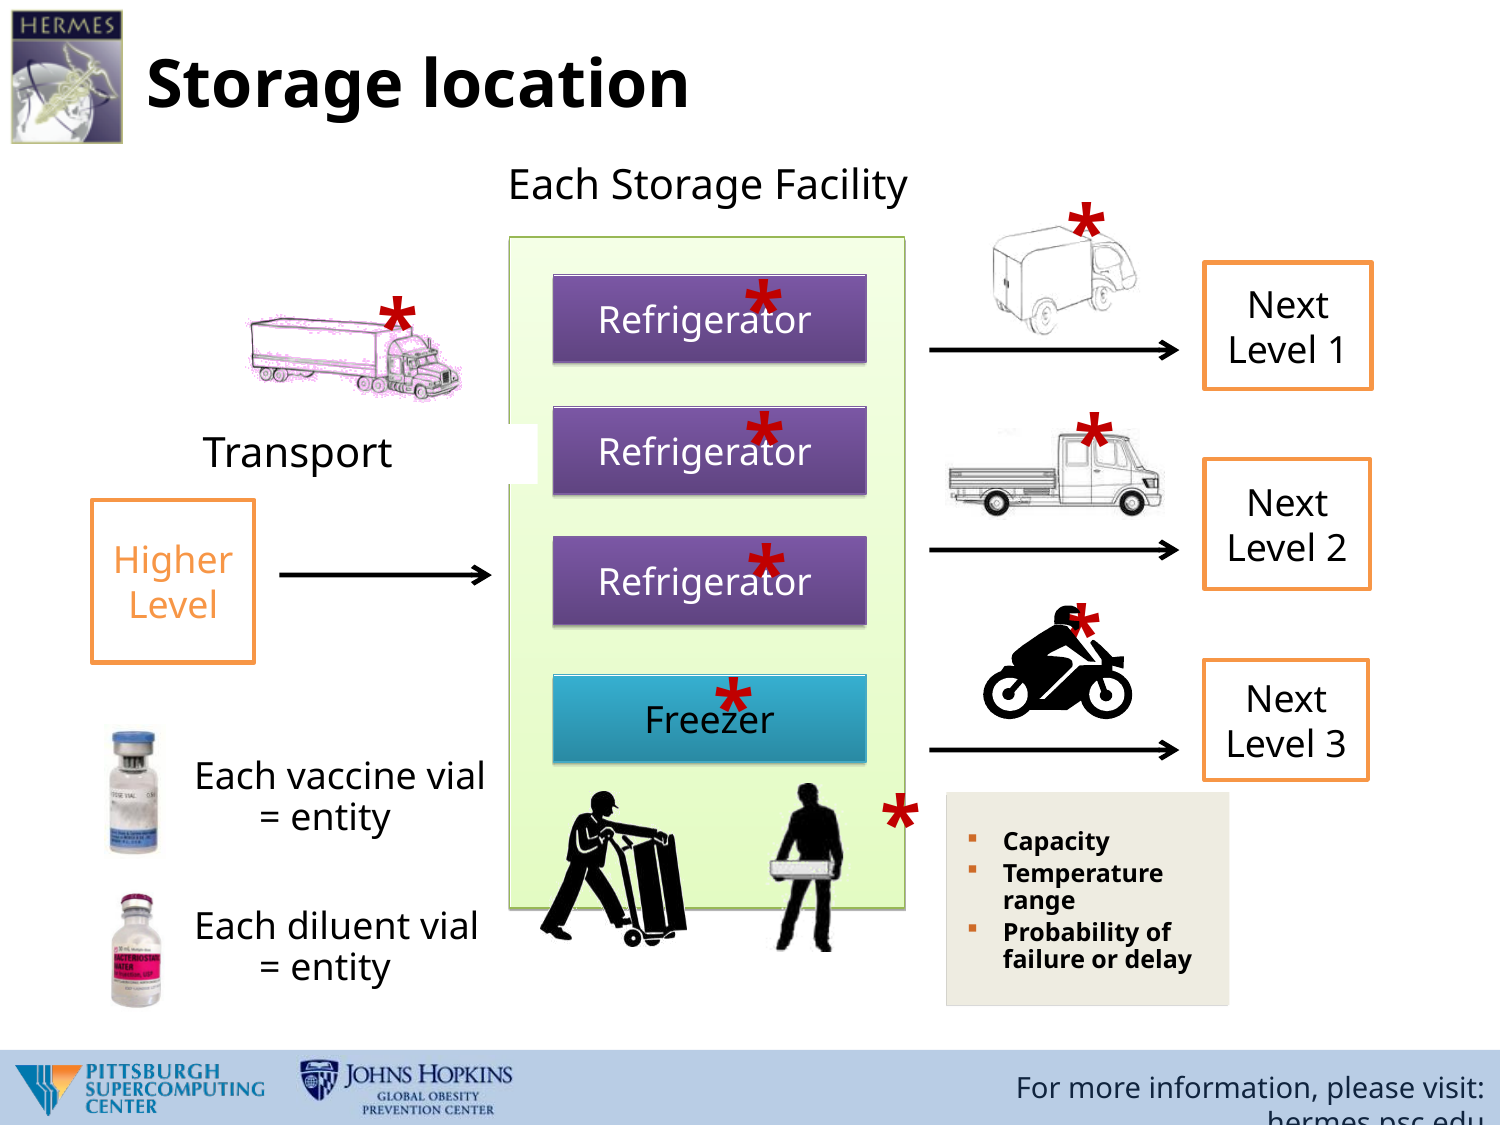

# Storage location
Each Storage Facility
*
Next Level 1
*
Refrigerator
*
*
*
Refrigerator
Transport
Next Level 2
Higher Level
*
Refrigerator
*
Next Level 3
*
Freezer
Each vaccine vial
= entity
*
Capacity
Temperature range
Probability of failure or delay
Each diluent vial
= entity